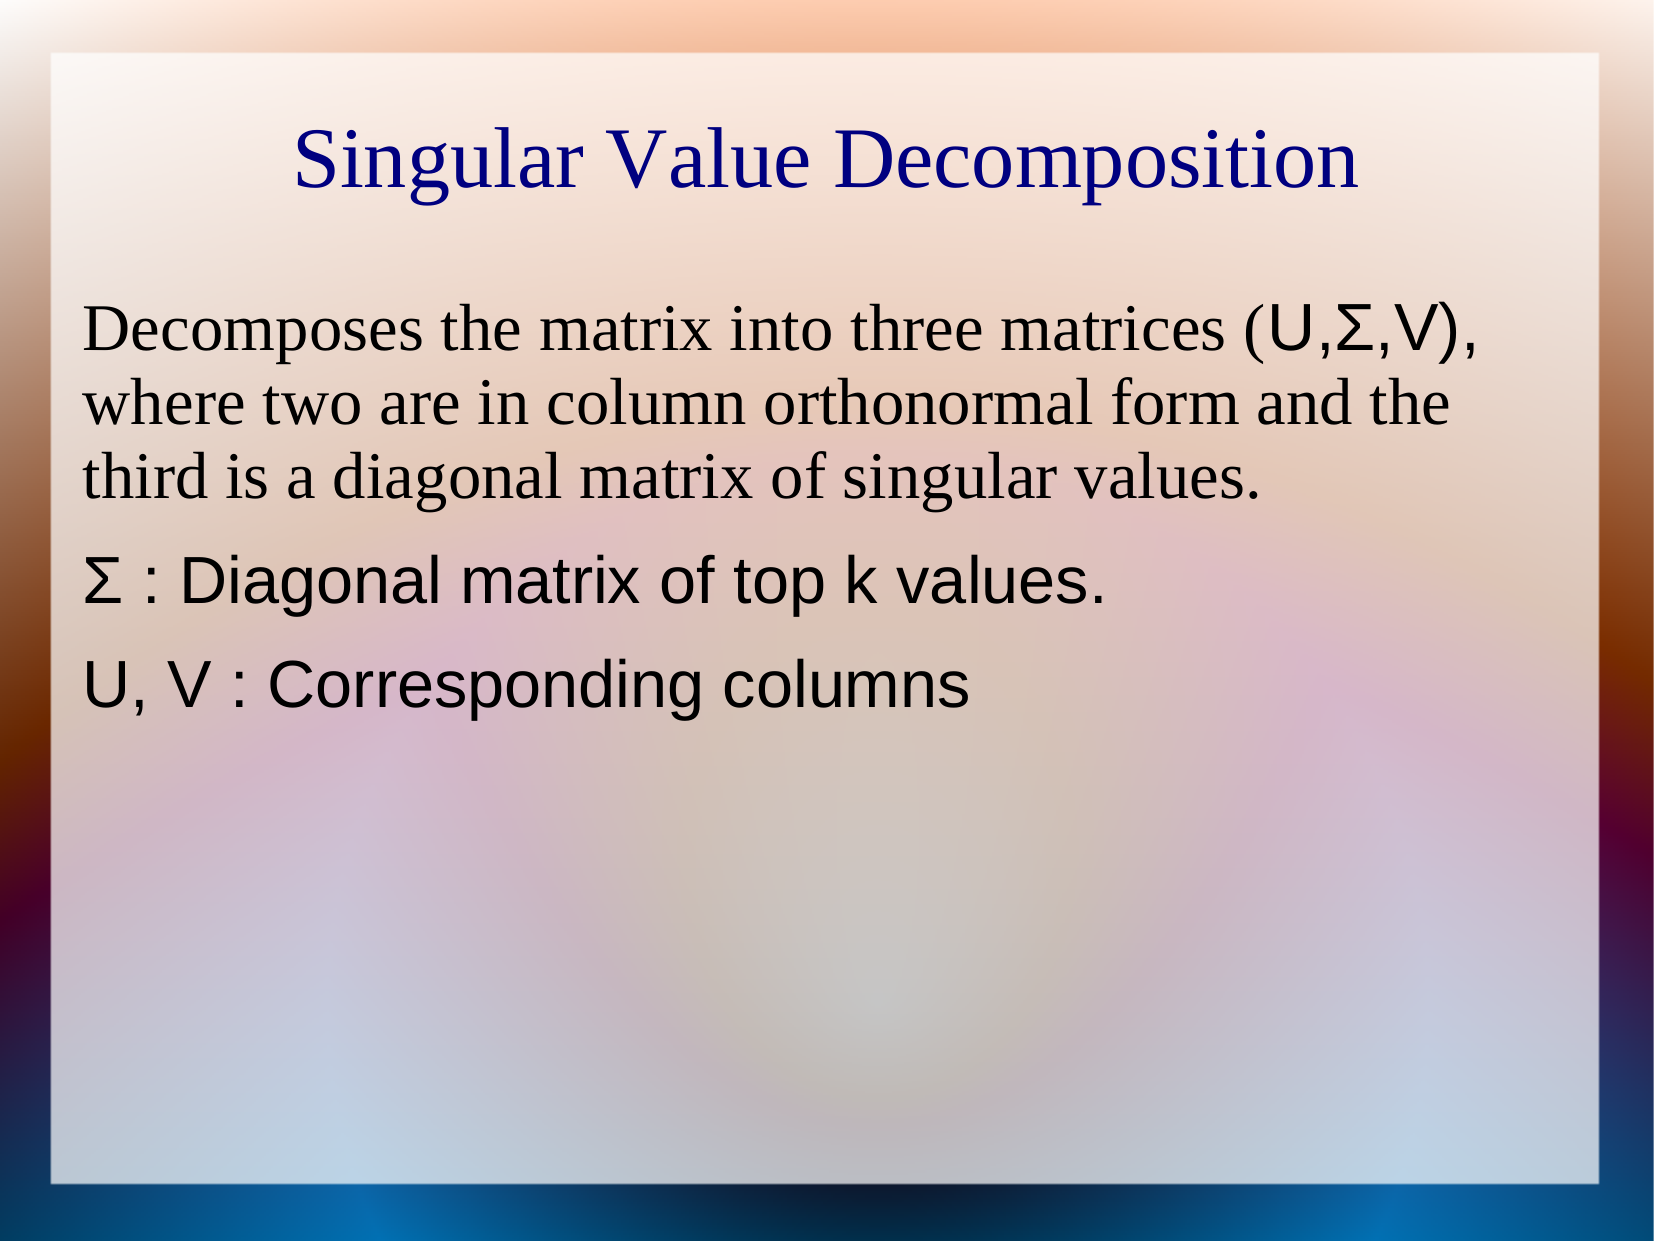

# Singular Value Decomposition
Decomposes the matrix into three matrices (U,Ʃ,V), where two are in column orthonormal form and the third is a diagonal matrix of singular values.
Ʃ : Diagonal matrix of top k values.
U, V : Corresponding columns